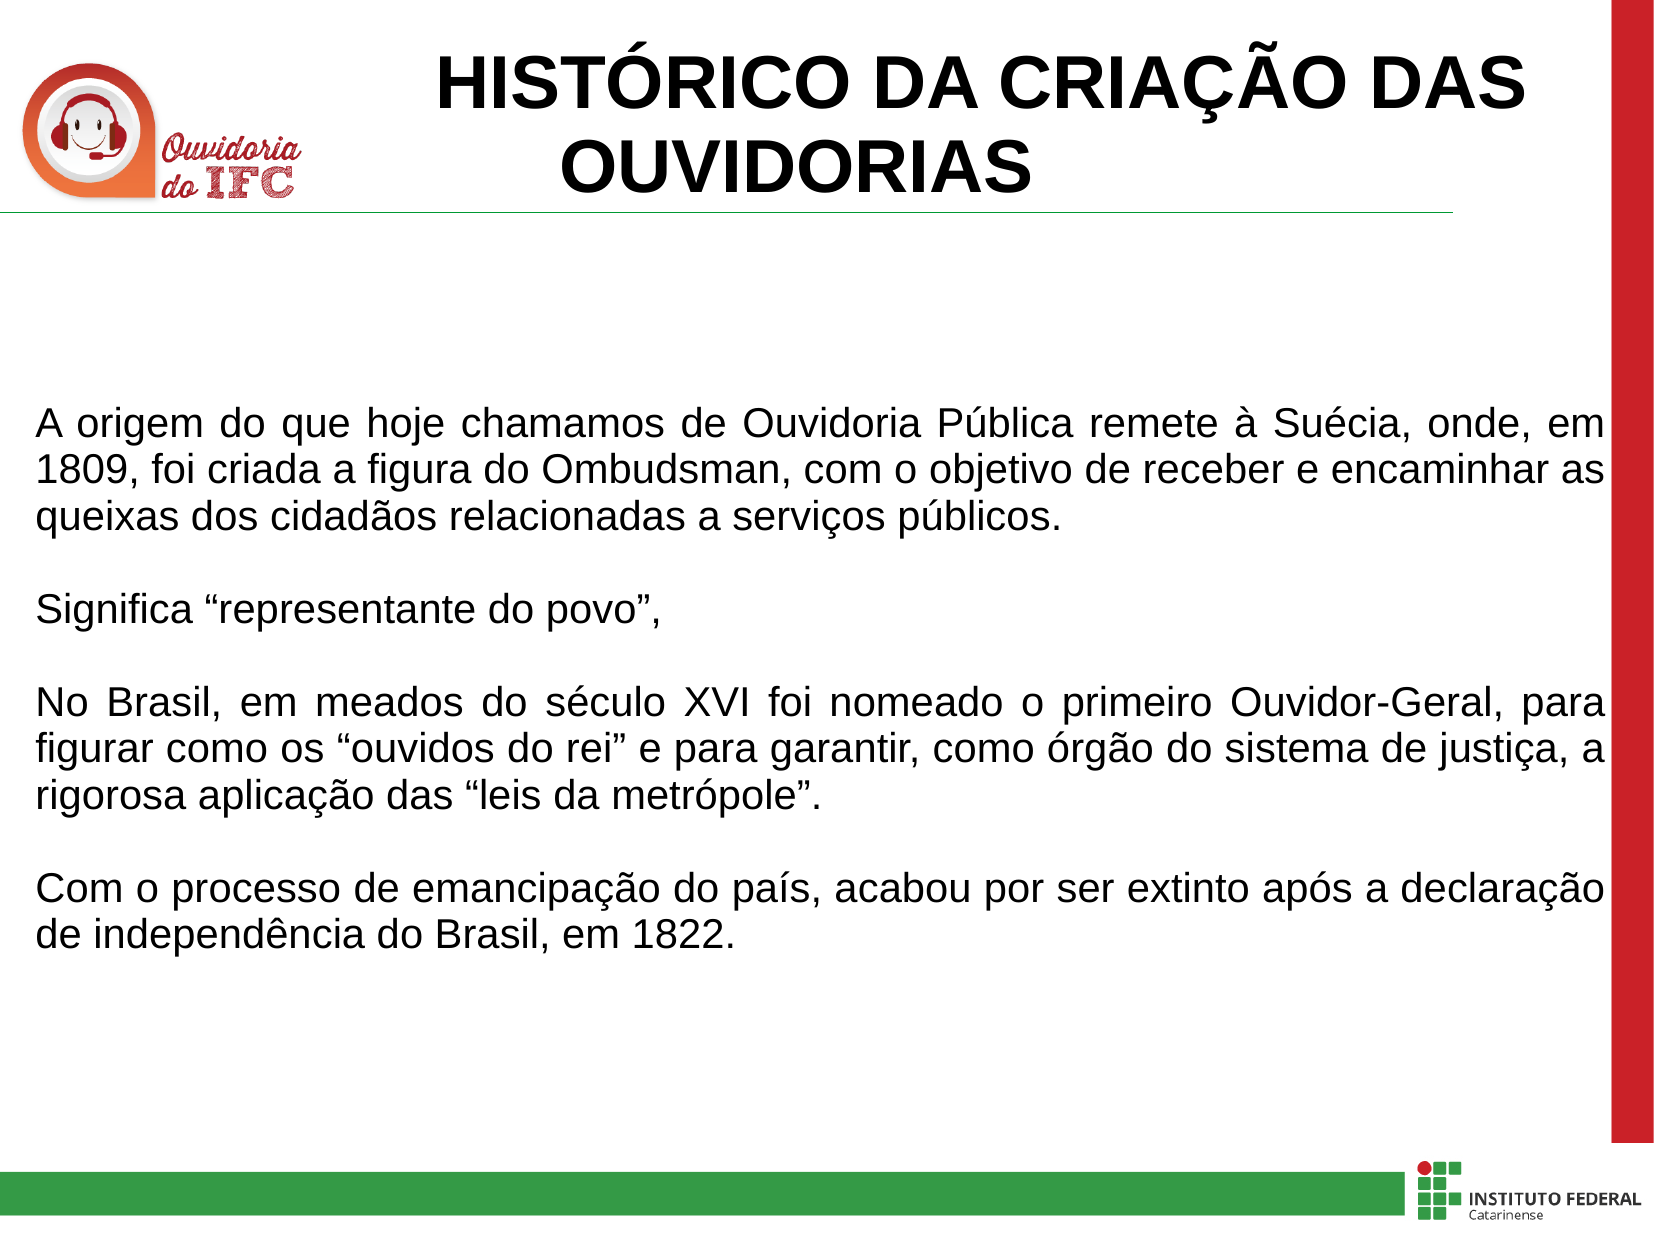

HISTÓRICO DA CRIAÇÃO DAS OUVIDORIAS
# A origem do que hoje chamamos de Ouvidoria Pública remete à Suécia, onde, em 1809, foi criada a figura do Ombudsman, com o objetivo de receber e encaminhar as queixas dos cidadãos relacionadas a serviços públicos.
Significa “representante do povo”,
No Brasil, em meados do século XVI foi nomeado o primeiro Ouvidor-Geral, para figurar como os “ouvidos do rei” e para garantir, como órgão do sistema de justiça, a rigorosa aplicação das “leis da metrópole”.
Com o processo de emancipação do país, acabou por ser extinto após a declaração de independência do Brasil, em 1822.